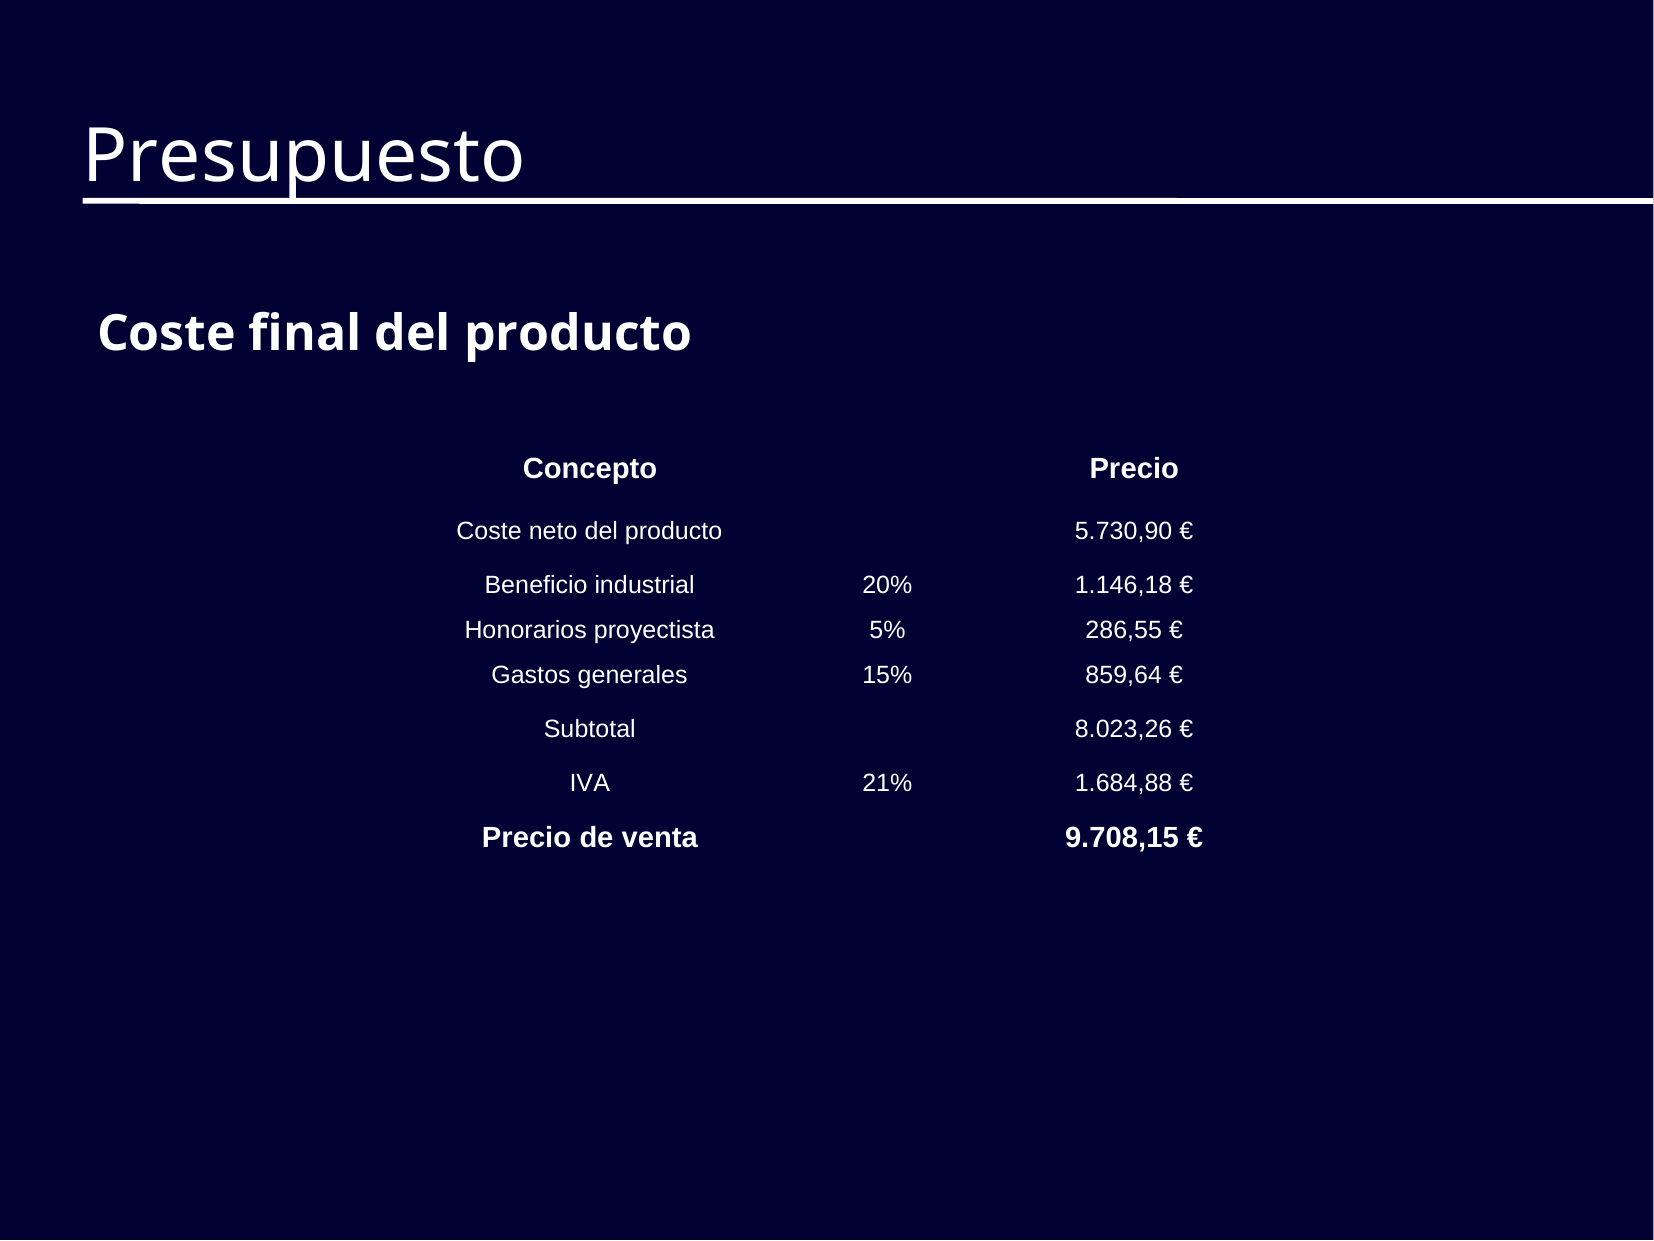

# Presupuesto
Coste final del producto
| Concepto | | Precio |
| --- | --- | --- |
| Coste neto del producto | | 5.730,90 € |
| Beneficio industrial | 20% | 1.146,18 € |
| Honorarios proyectista | 5% | 286,55 € |
| Gastos generales | 15% | 859,64 € |
| Subtotal | | 8.023,26 € |
| IVA | 21% | 1.684,88 € |
| Precio de venta | | 9.708,15 € |